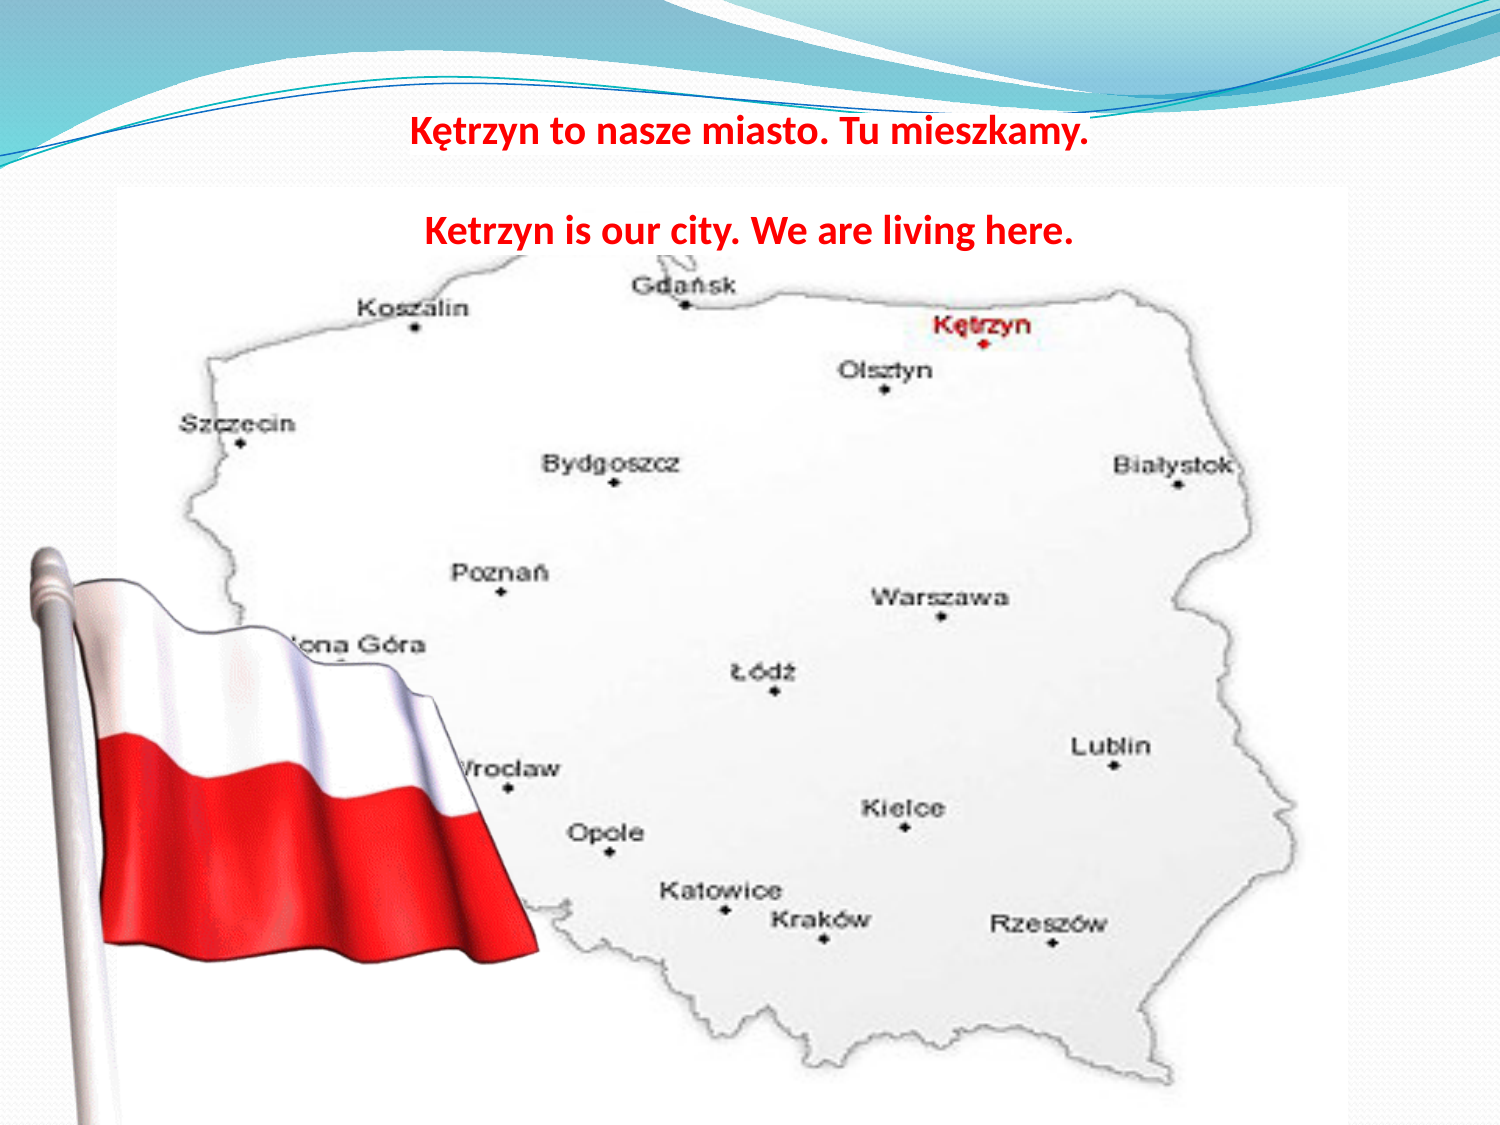

# Kętrzyn to nasze miasto. Tu mieszkamy. Ketrzyn is our city. We are living here.